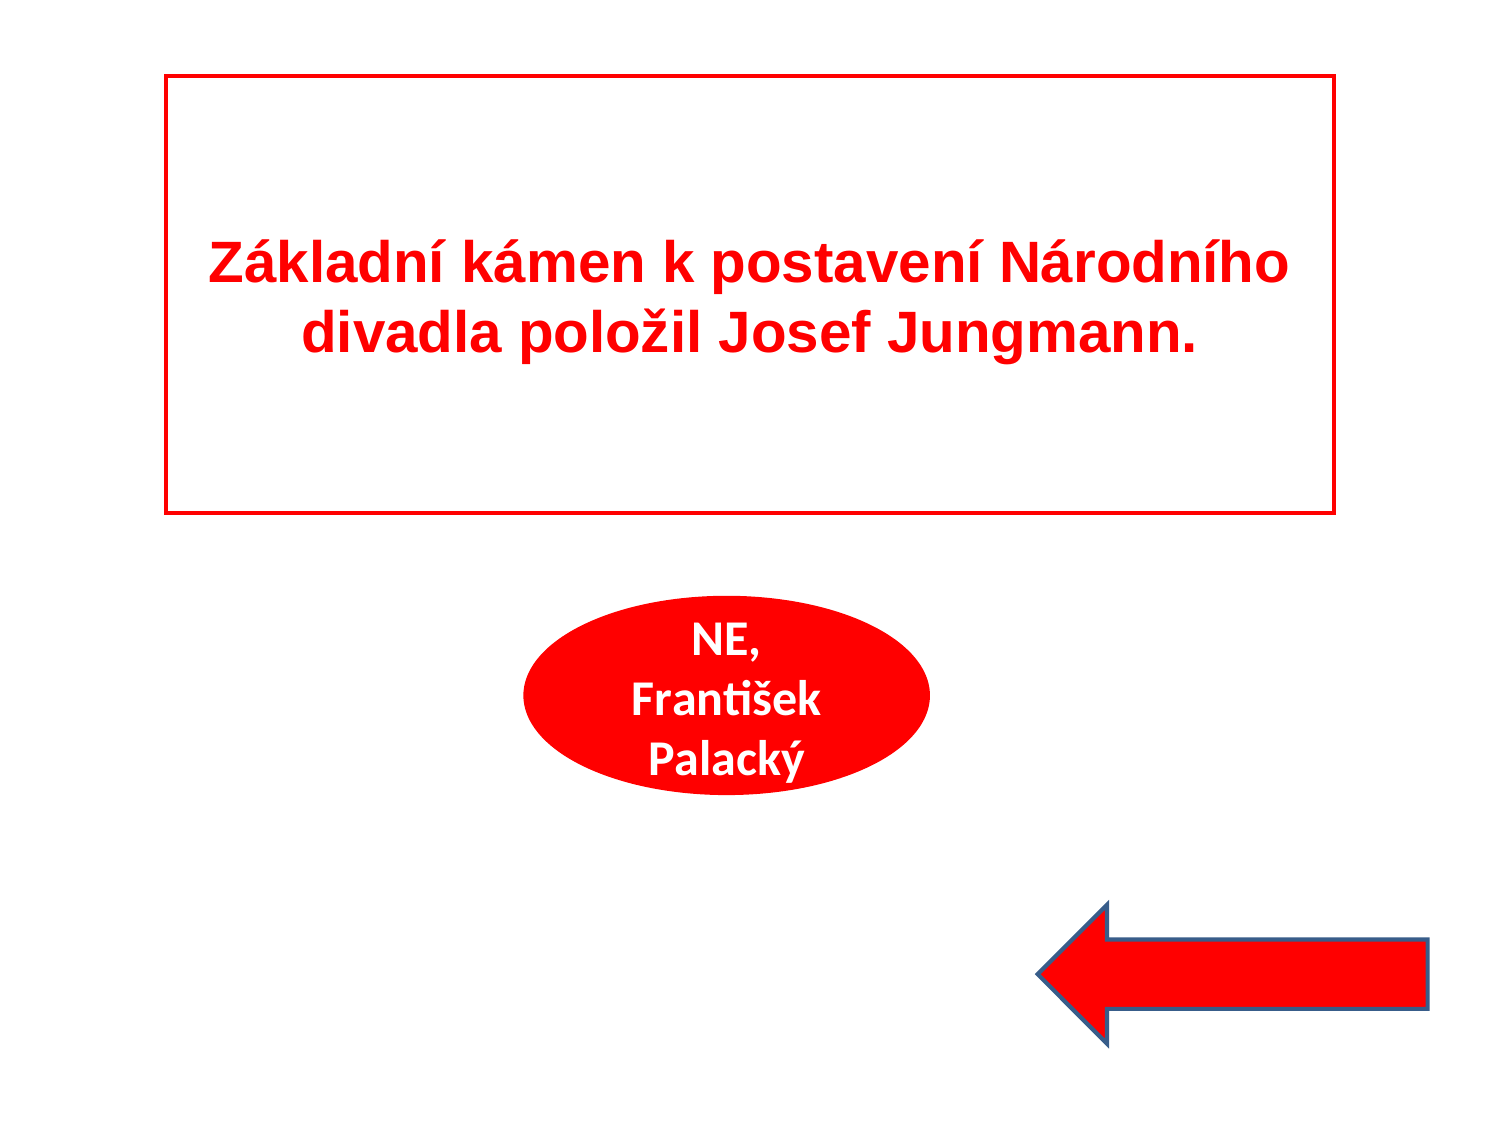

Základní kámen k postavení Národního divadla položil Josef Jungmann.
NE, František Palacký